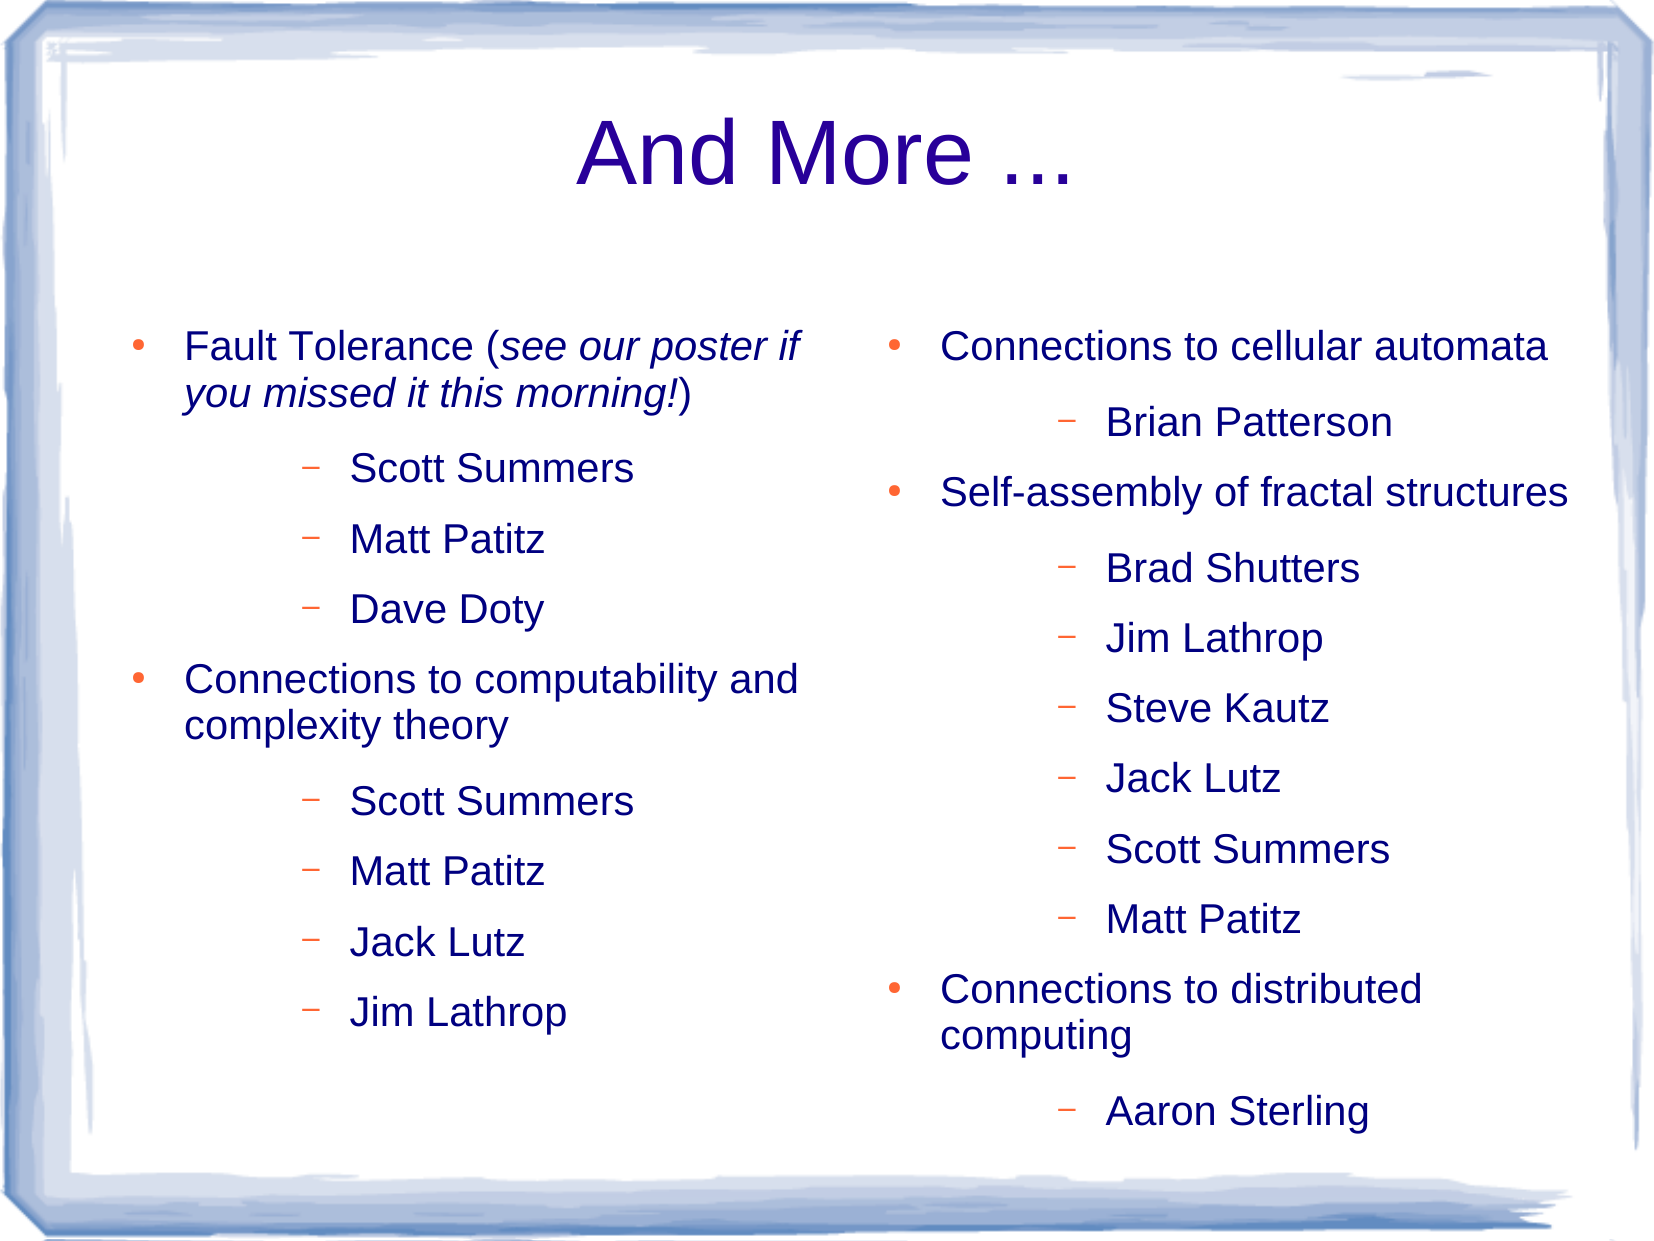

# And More ...
Fault Tolerance (see our poster if you missed it this morning!)
Scott Summers
Matt Patitz
Dave Doty
Connections to computability and complexity theory
Scott Summers
Matt Patitz
Jack Lutz
Jim Lathrop
Connections to cellular automata
Brian Patterson
Self-assembly of fractal structures
Brad Shutters
Jim Lathrop
Steve Kautz
Jack Lutz
Scott Summers
Matt Patitz
Connections to distributed computing
Aaron Sterling